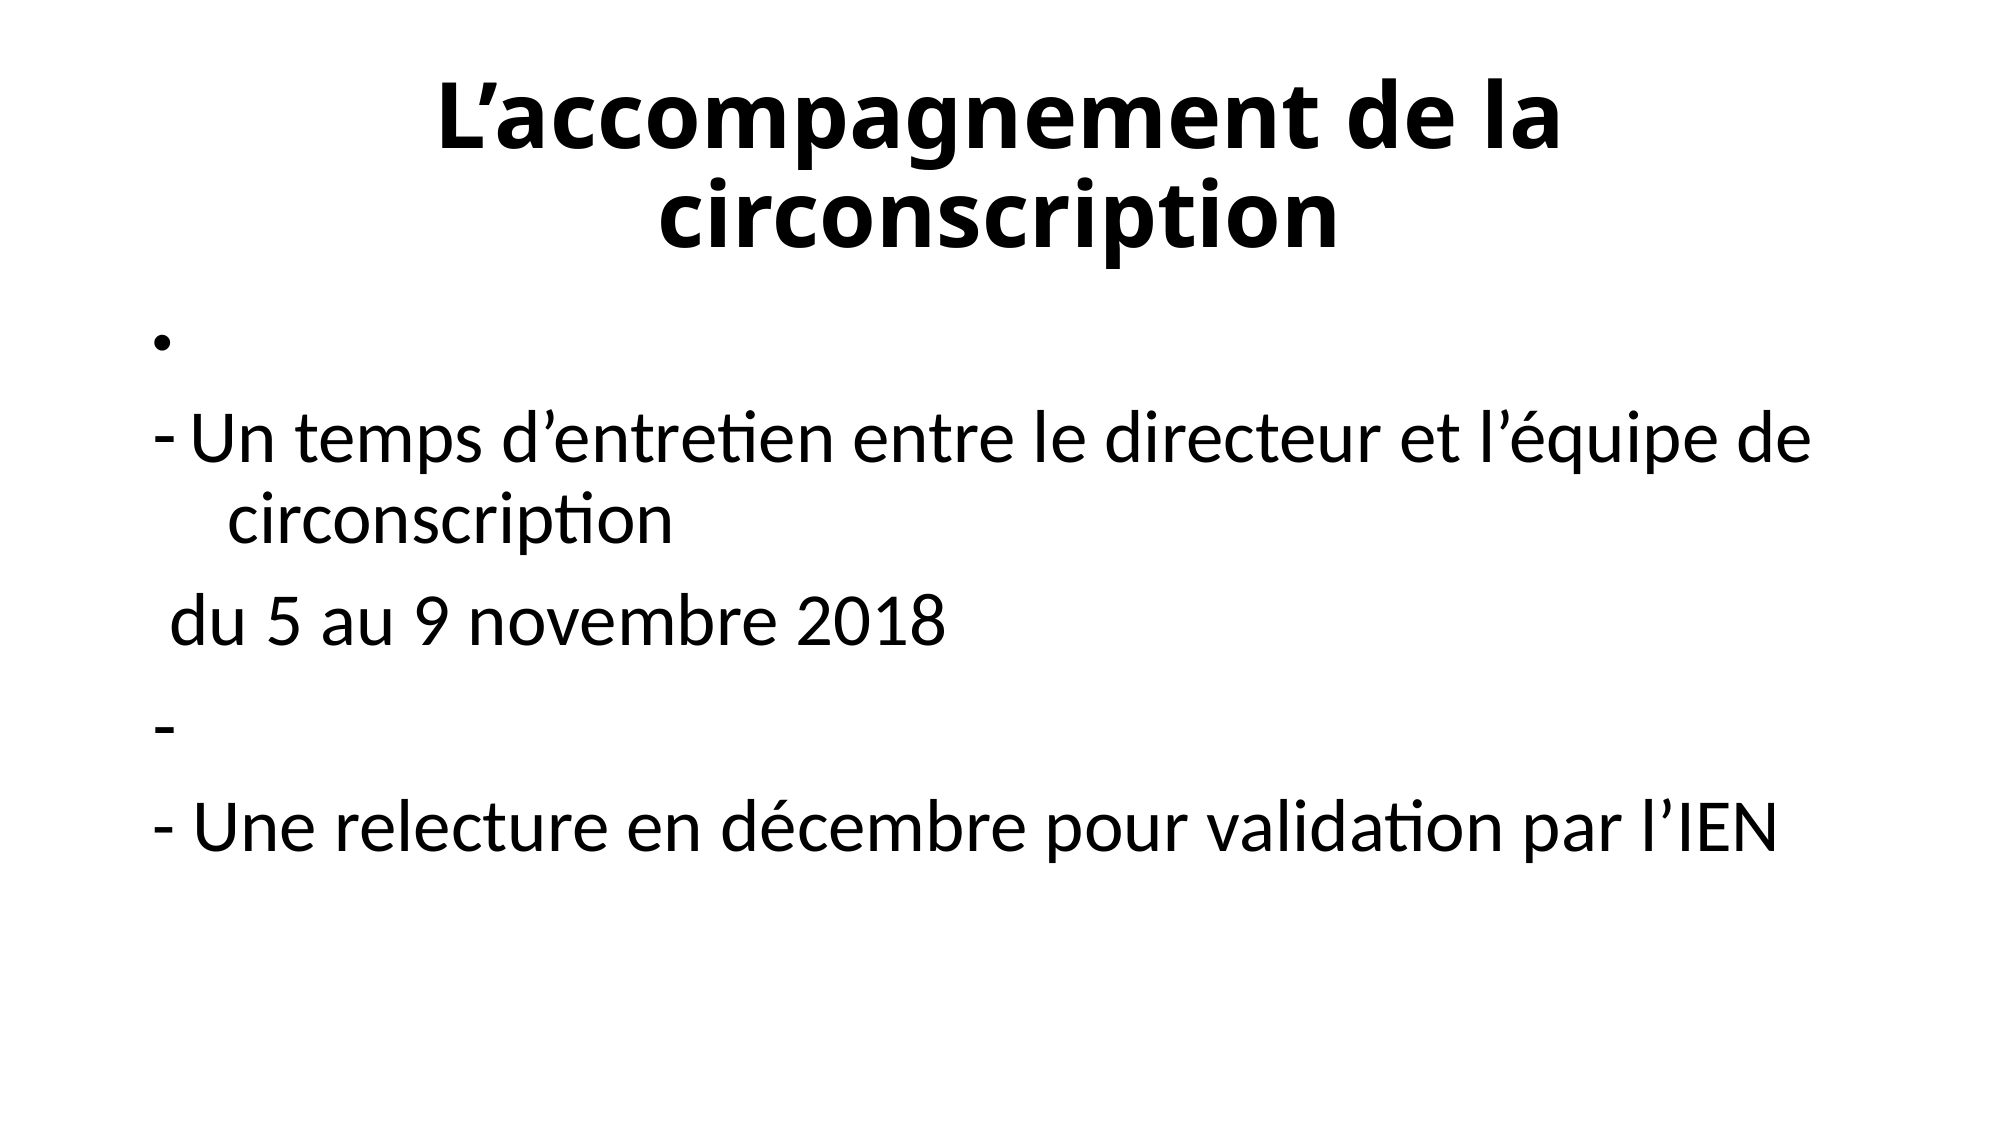

# L’accompagnement de la circonscription
Un temps d’entretien entre le directeur et l’équipe de circonscription
 du 5 au 9 novembre 2018
- Une relecture en décembre pour validation par l’IEN